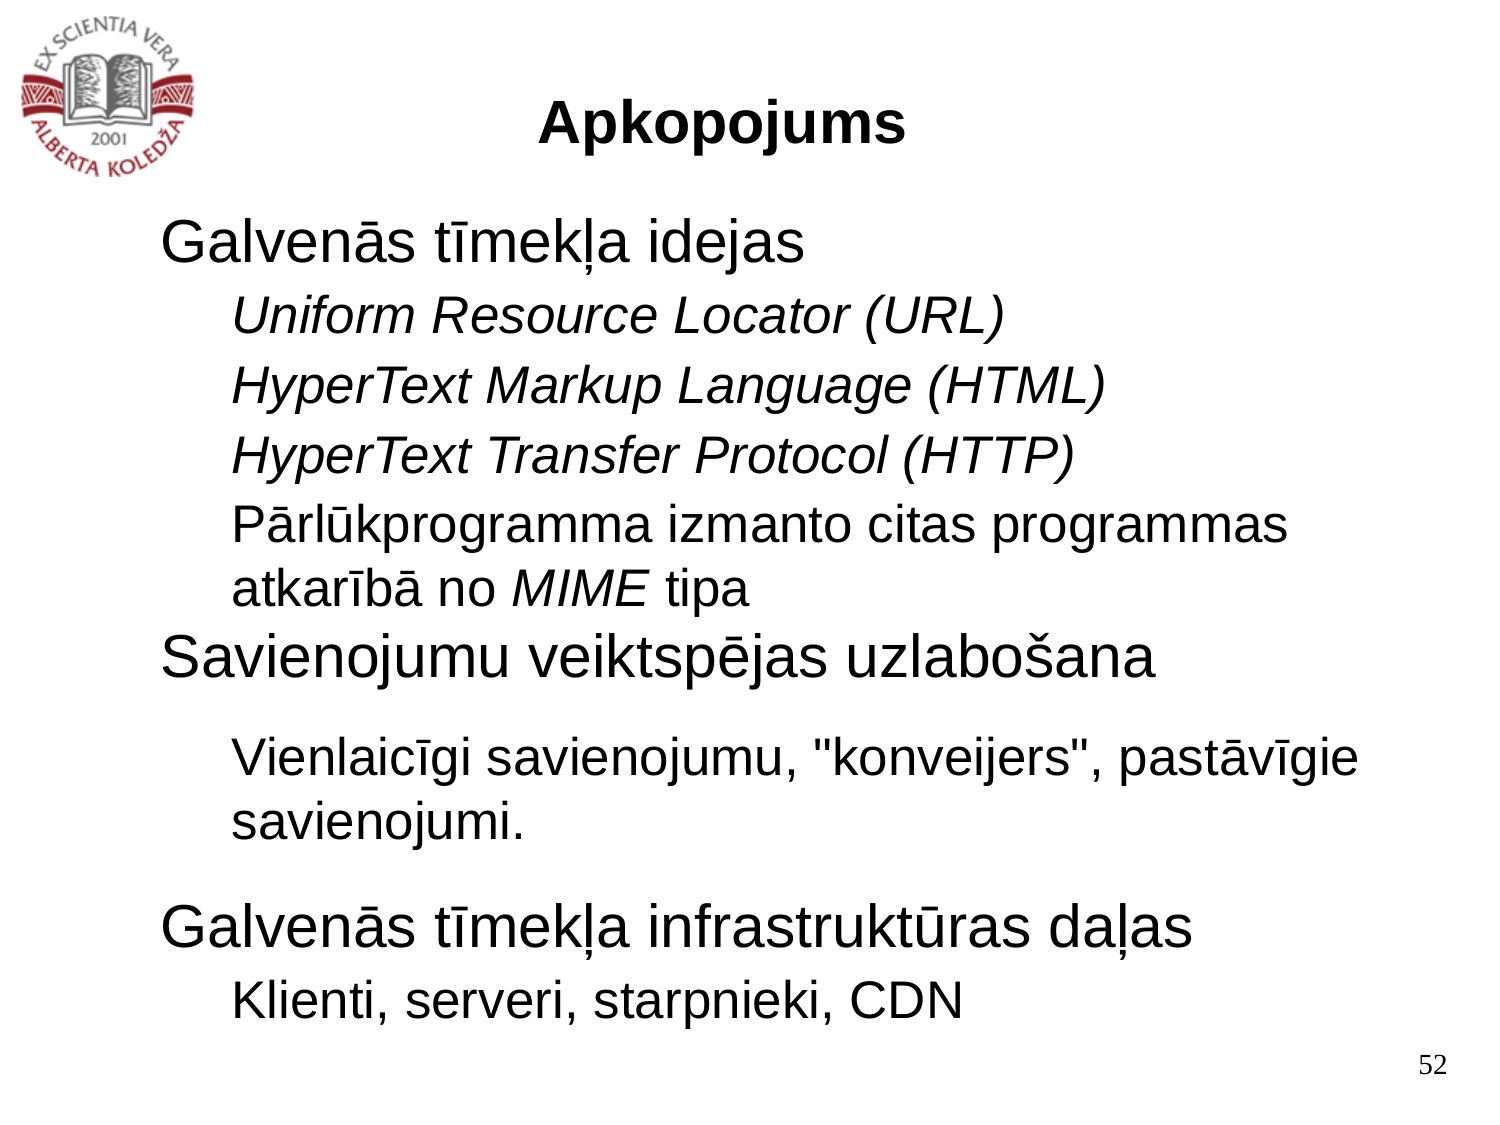

# Apkopojums
Galvenās tīmekļa idejas
Uniform Resource Locator (URL)
HyperText Markup Language (HTML)
HyperText Transfer Protocol (HTTP)
Pārlūkprogramma izmanto citas programmas atkarībā no MIME tipa
Savienojumu veiktspējas uzlabošana
Vienlaicīgi savienojumu, "konveijers", pastāvīgie savienojumi.
Galvenās tīmekļa infrastruktūras daļas
Klienti, serveri, starpnieki, CDN